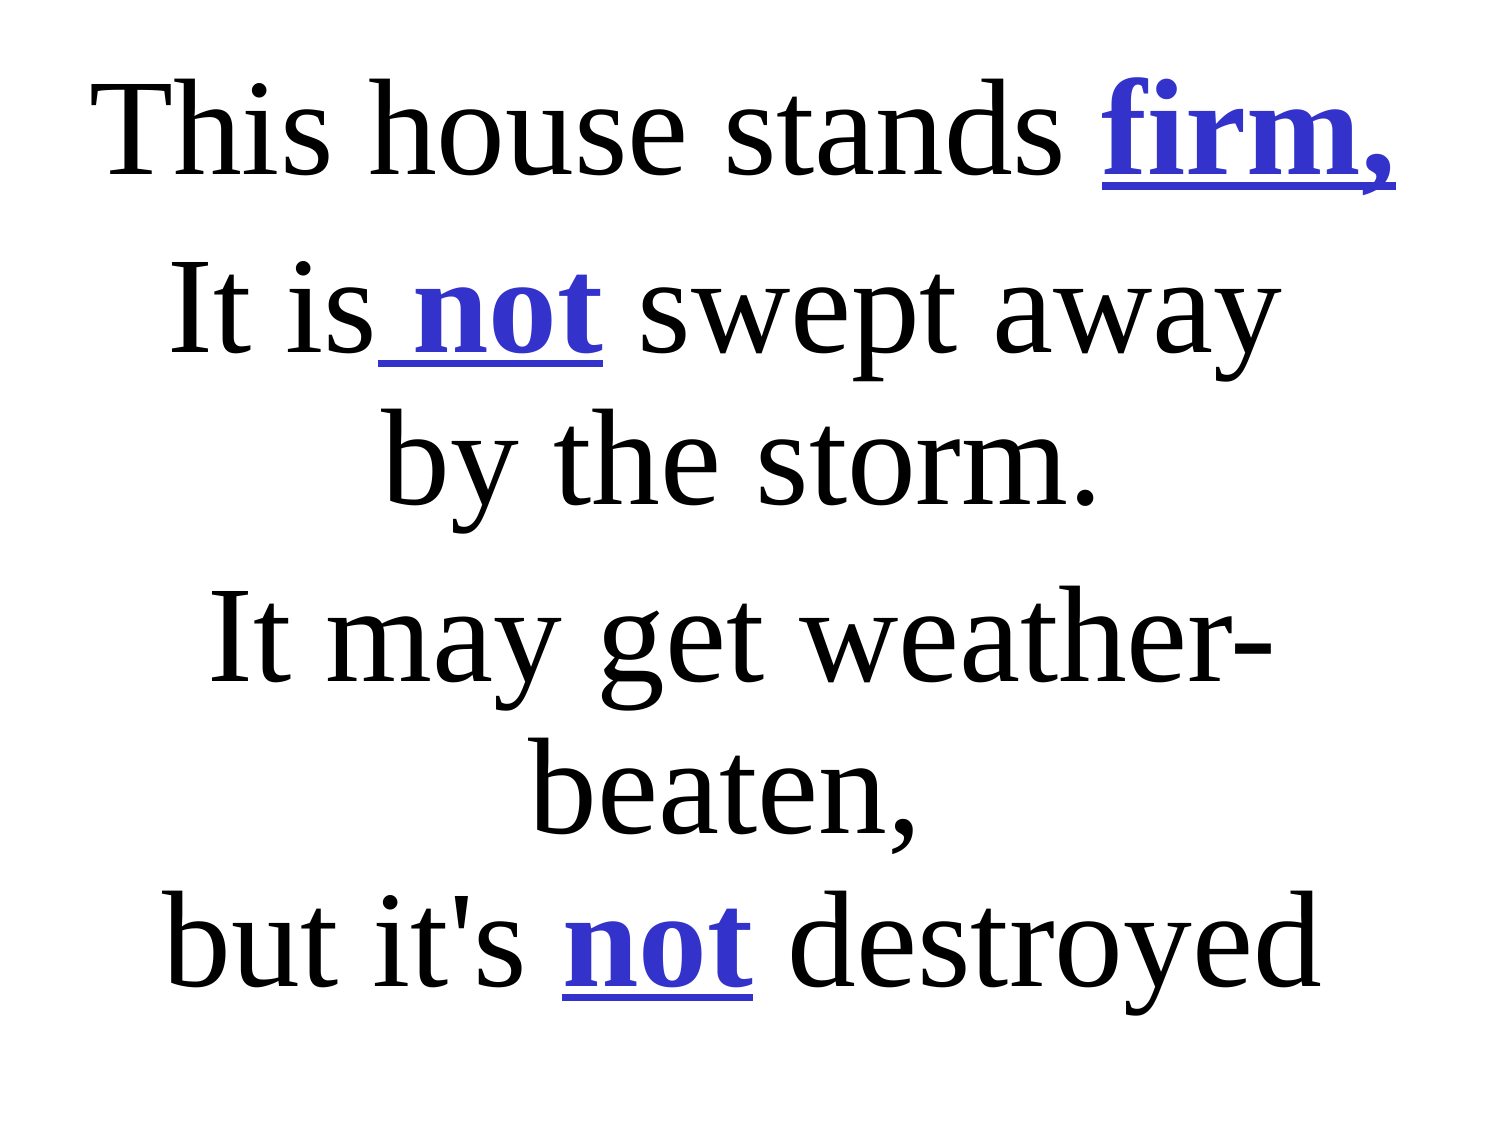

This house stands firm,
It is not swept away
by the storm.
It may get weather-beaten,
but it's not destroyed